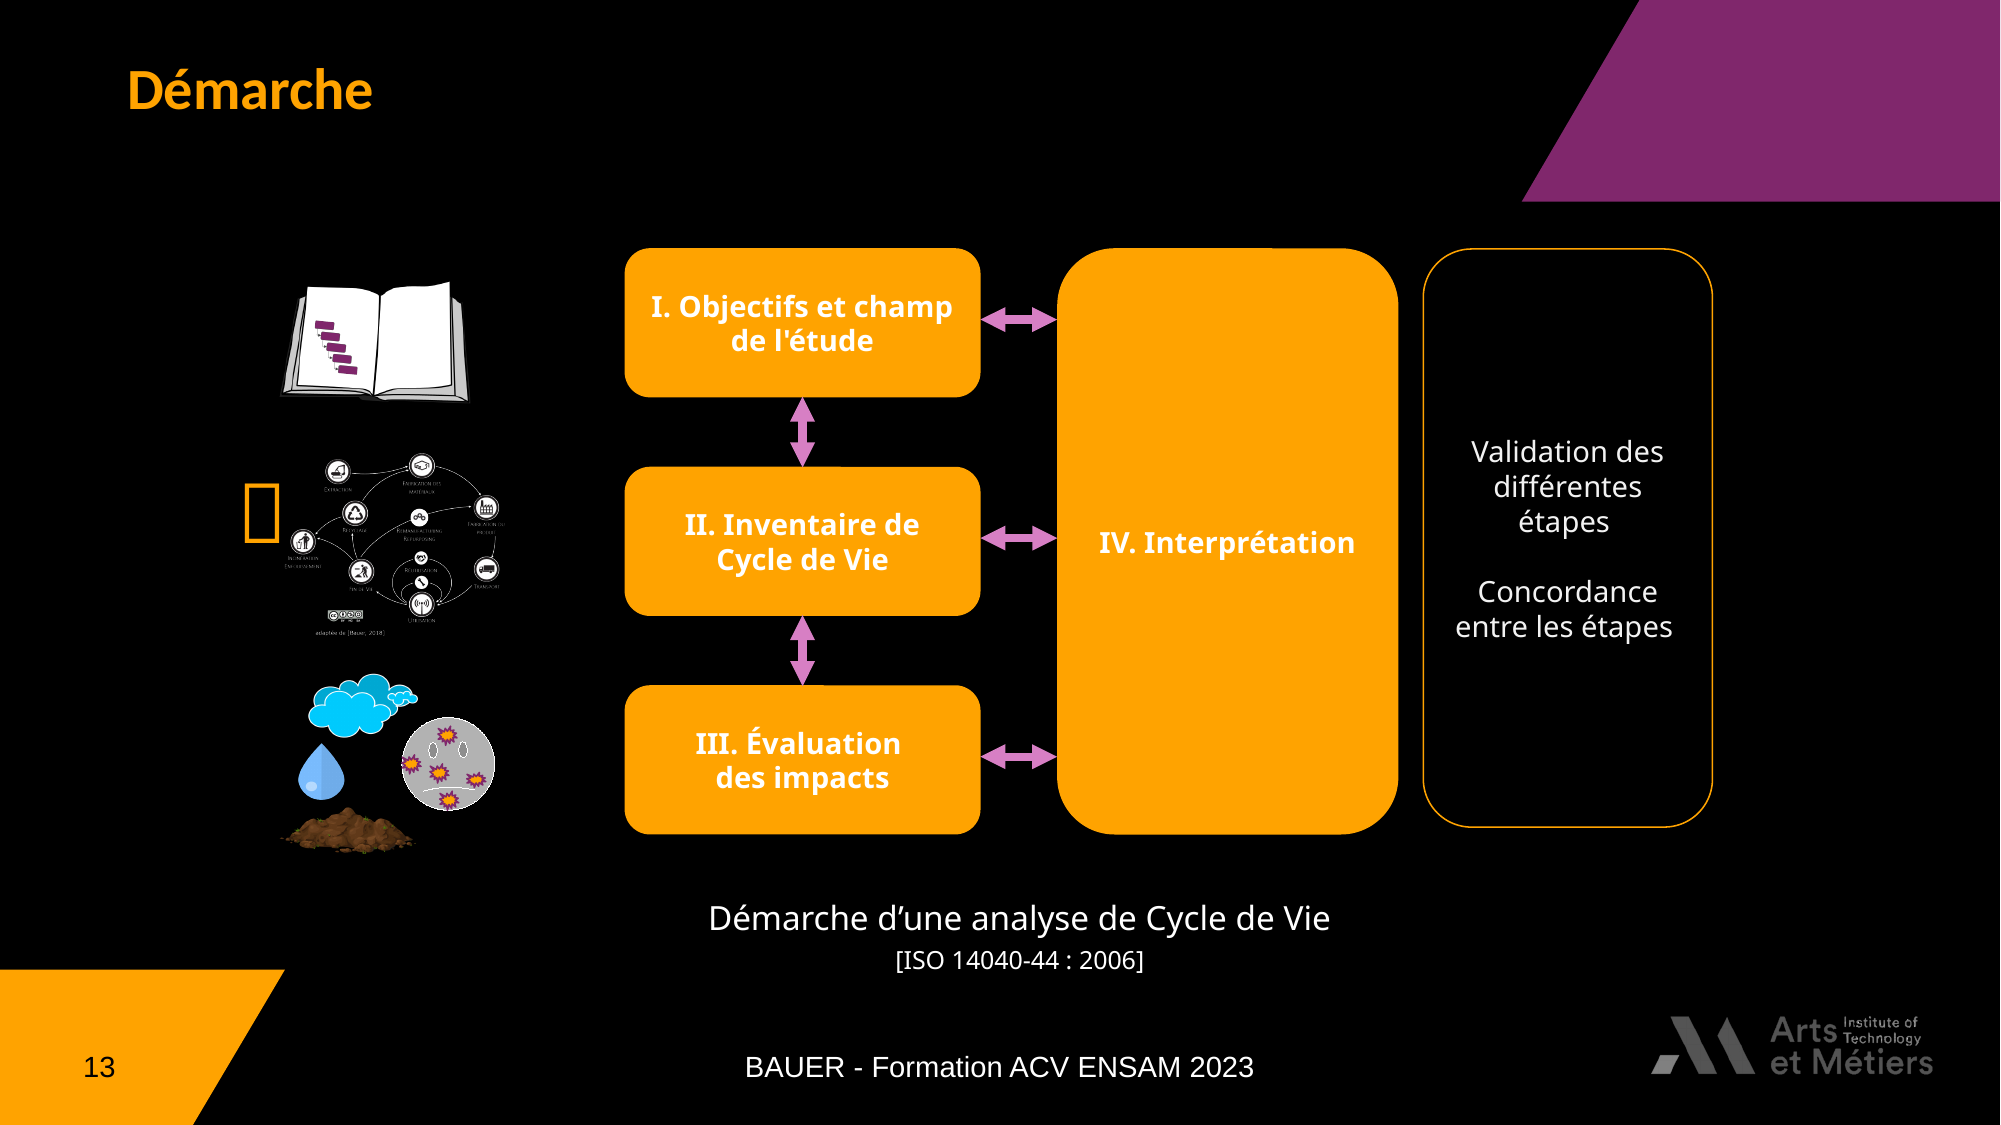

# Démarche
I. Objectifs et champ de l'étude
IV. Interprétation
Validation des différentes étapes
Concordance entre les étapes
🔎
II. Inventaire de Cycle de Vie
III. Évaluation
des impacts
Démarche d’une analyse de Cycle de Vie
[ISO 14040-44 : 2006]